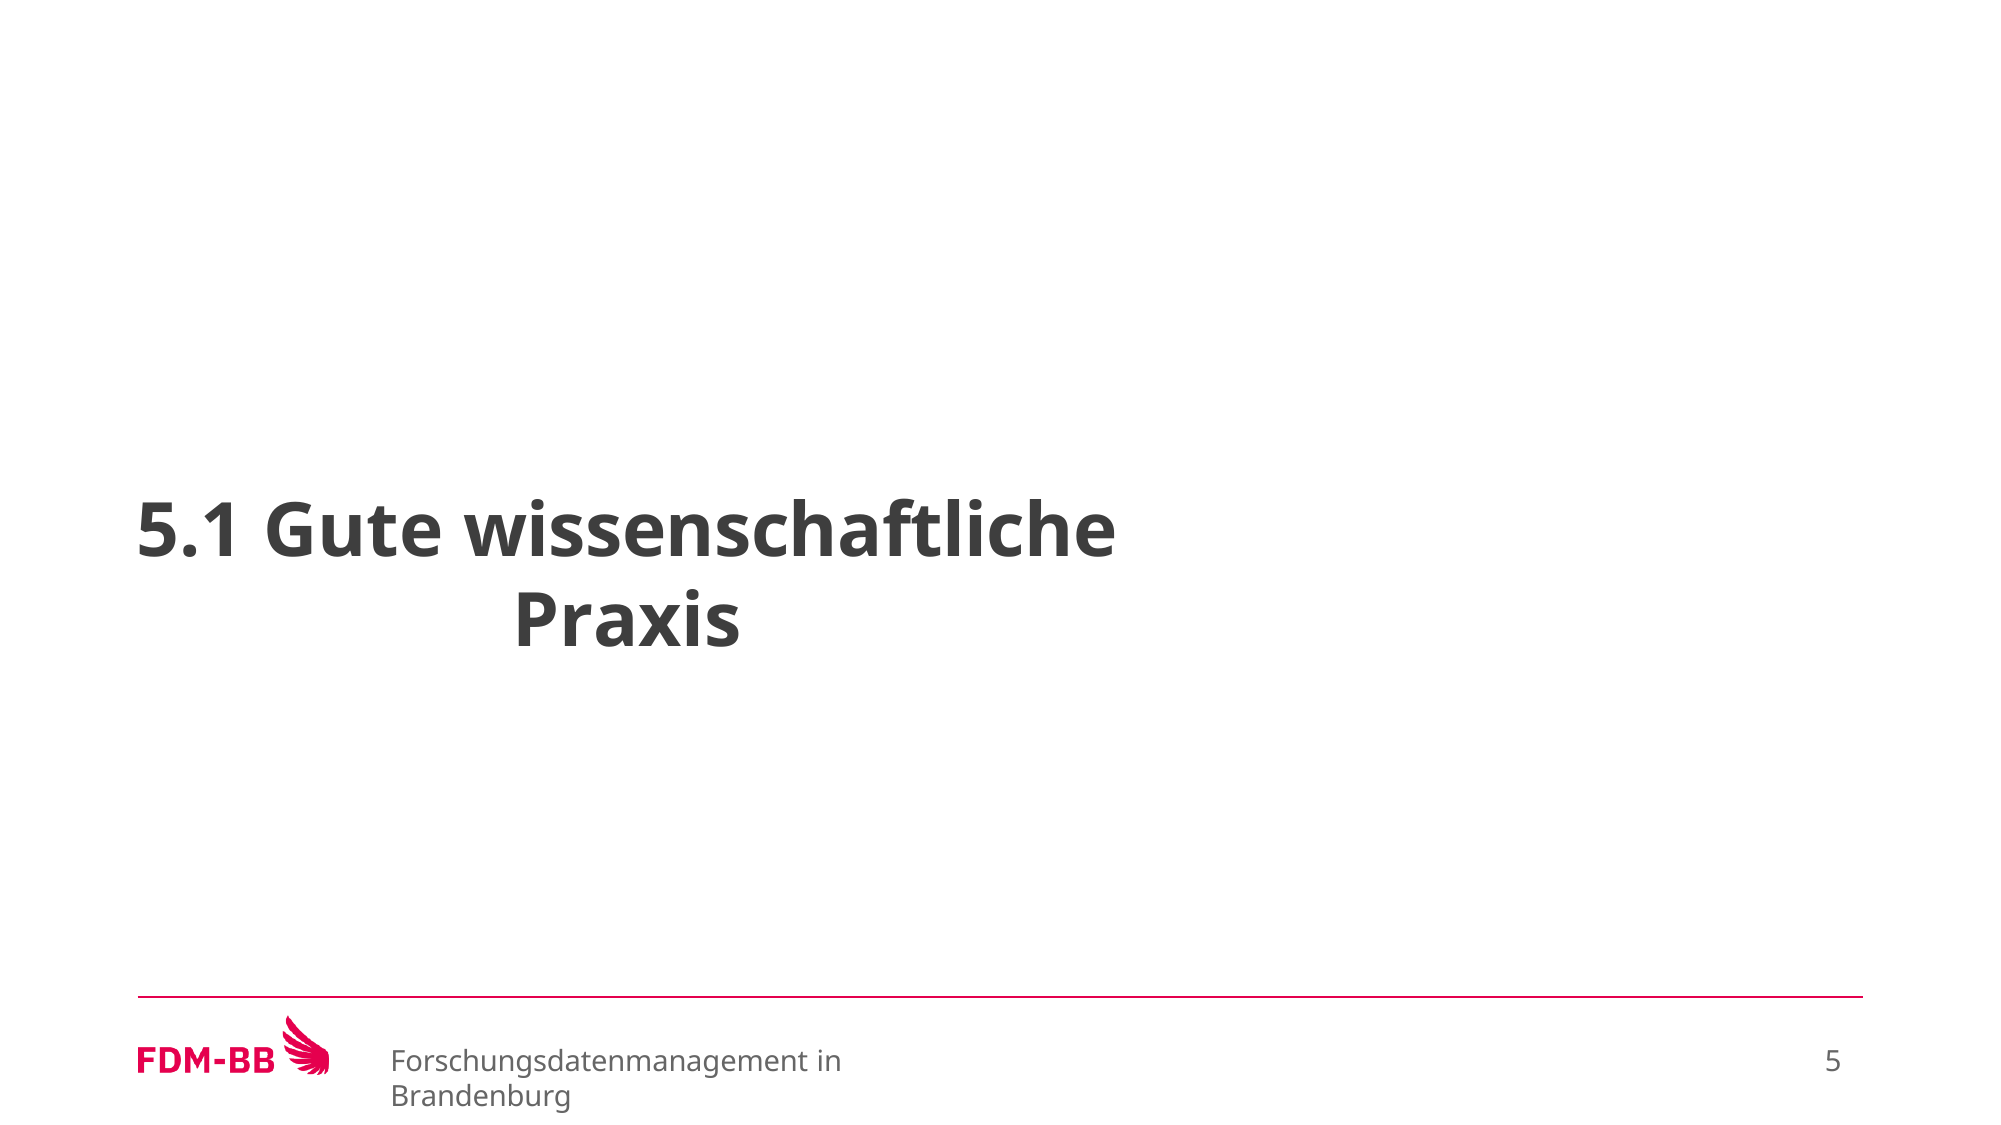

# 5.1 Gute wissenschaftliche Praxis
Forschungsdatenmanagement in Brandenburg
5